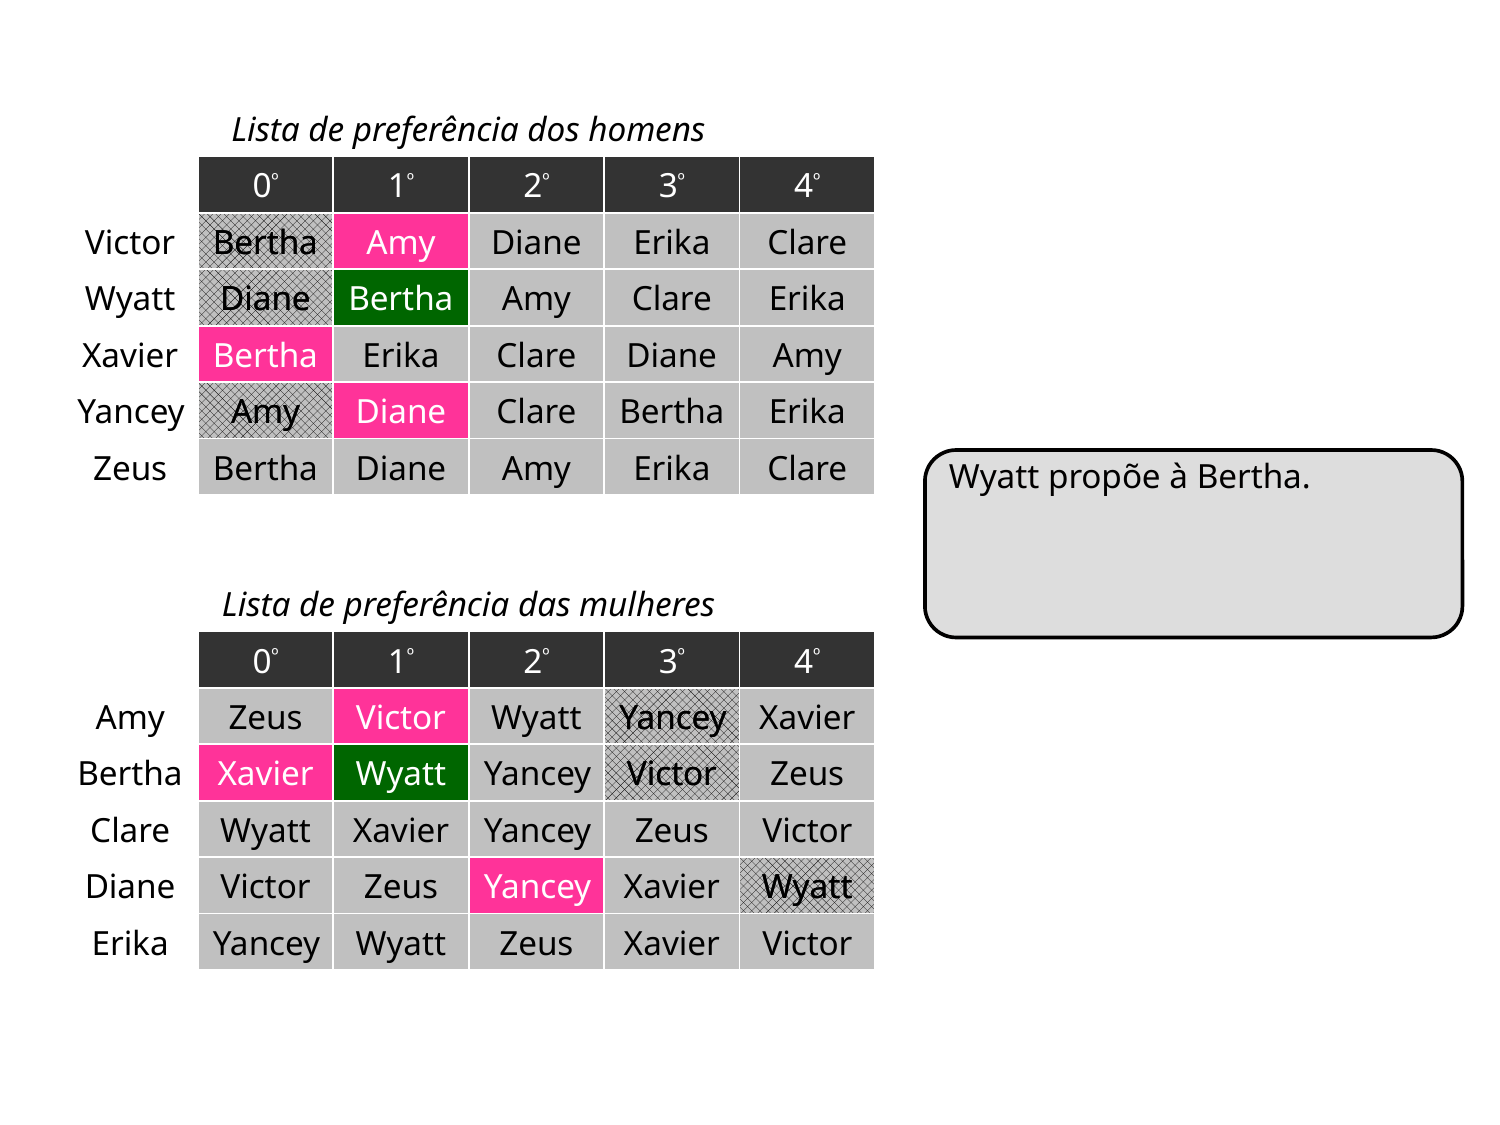

Bertha
Amy
Diane
Bertha
Wyatt
Bertha
Amy
Diane
Wyatt propõe à Bertha.
Victor
Yancey
Xavier
Victor
Yancey
Wyatt